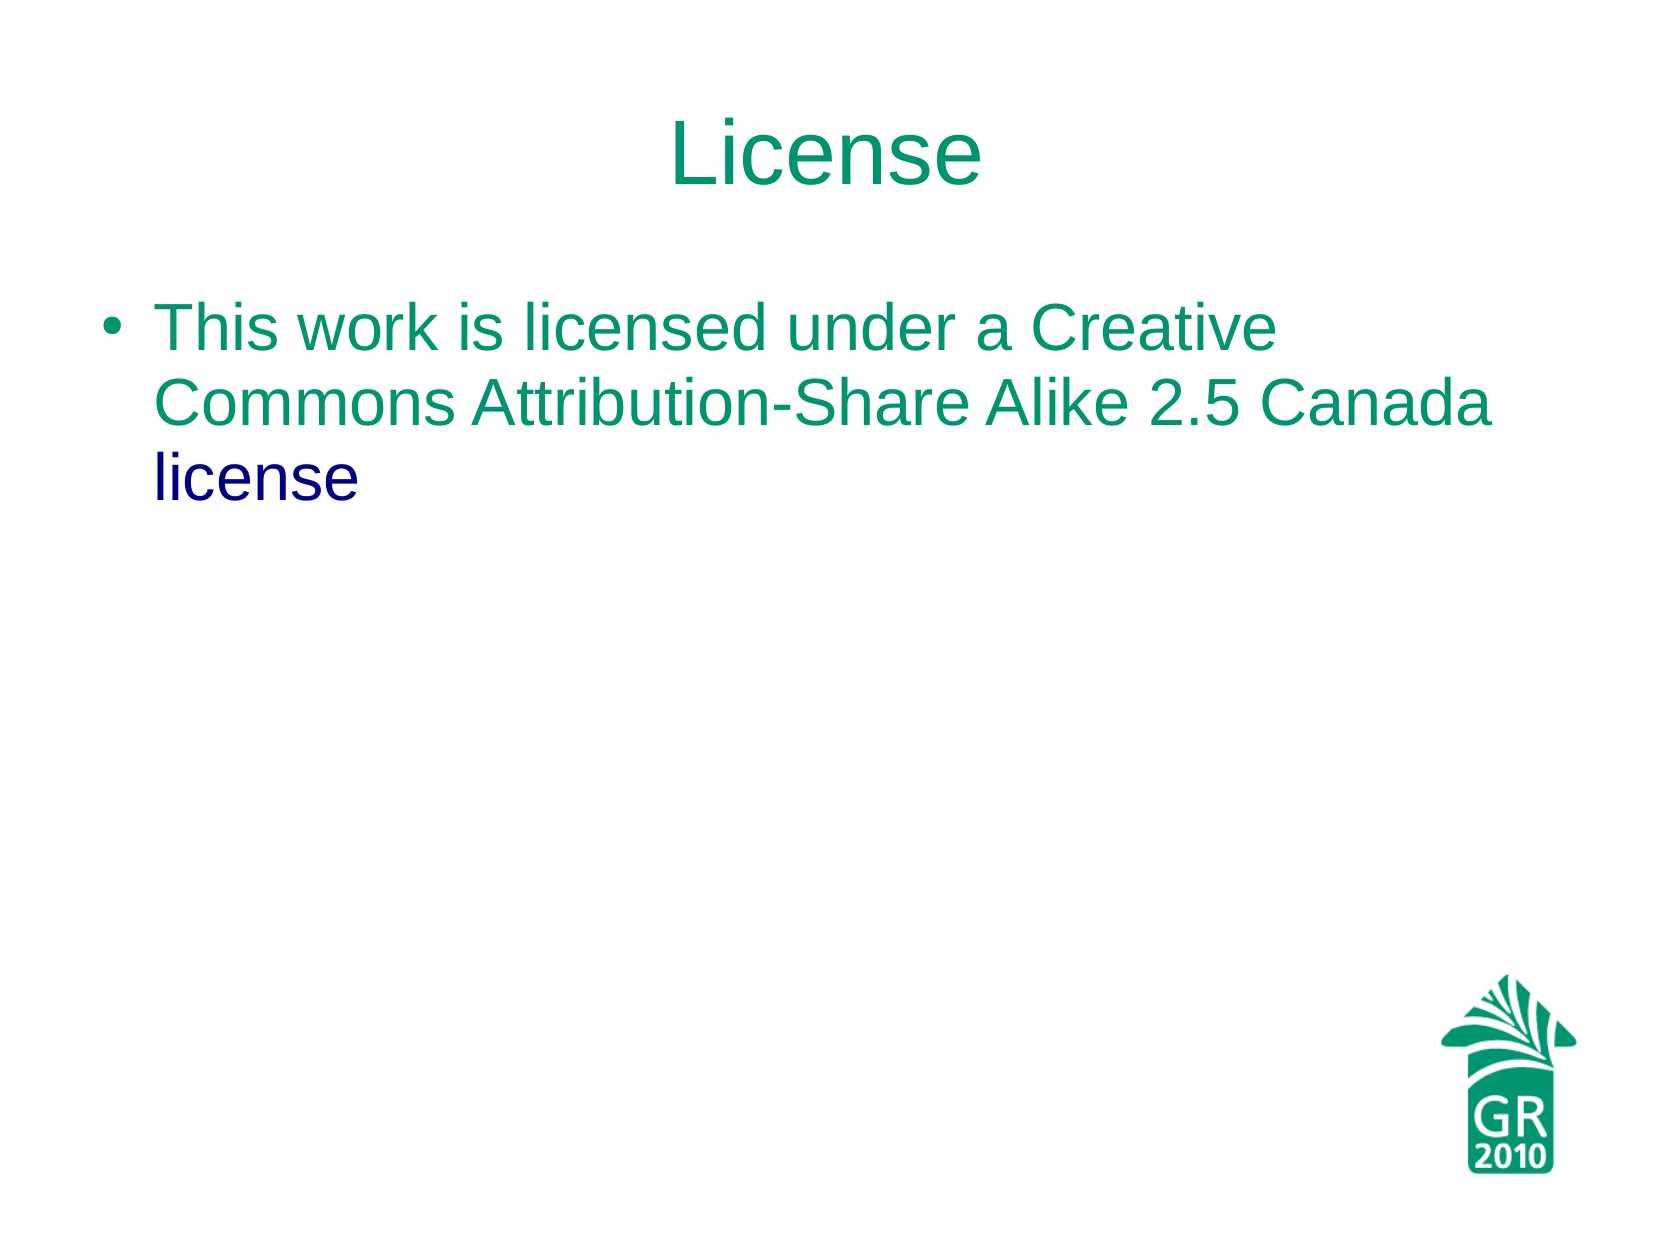

# License
This work is licensed under a Creative Commons Attribution-Share Alike 2.5 Canada license